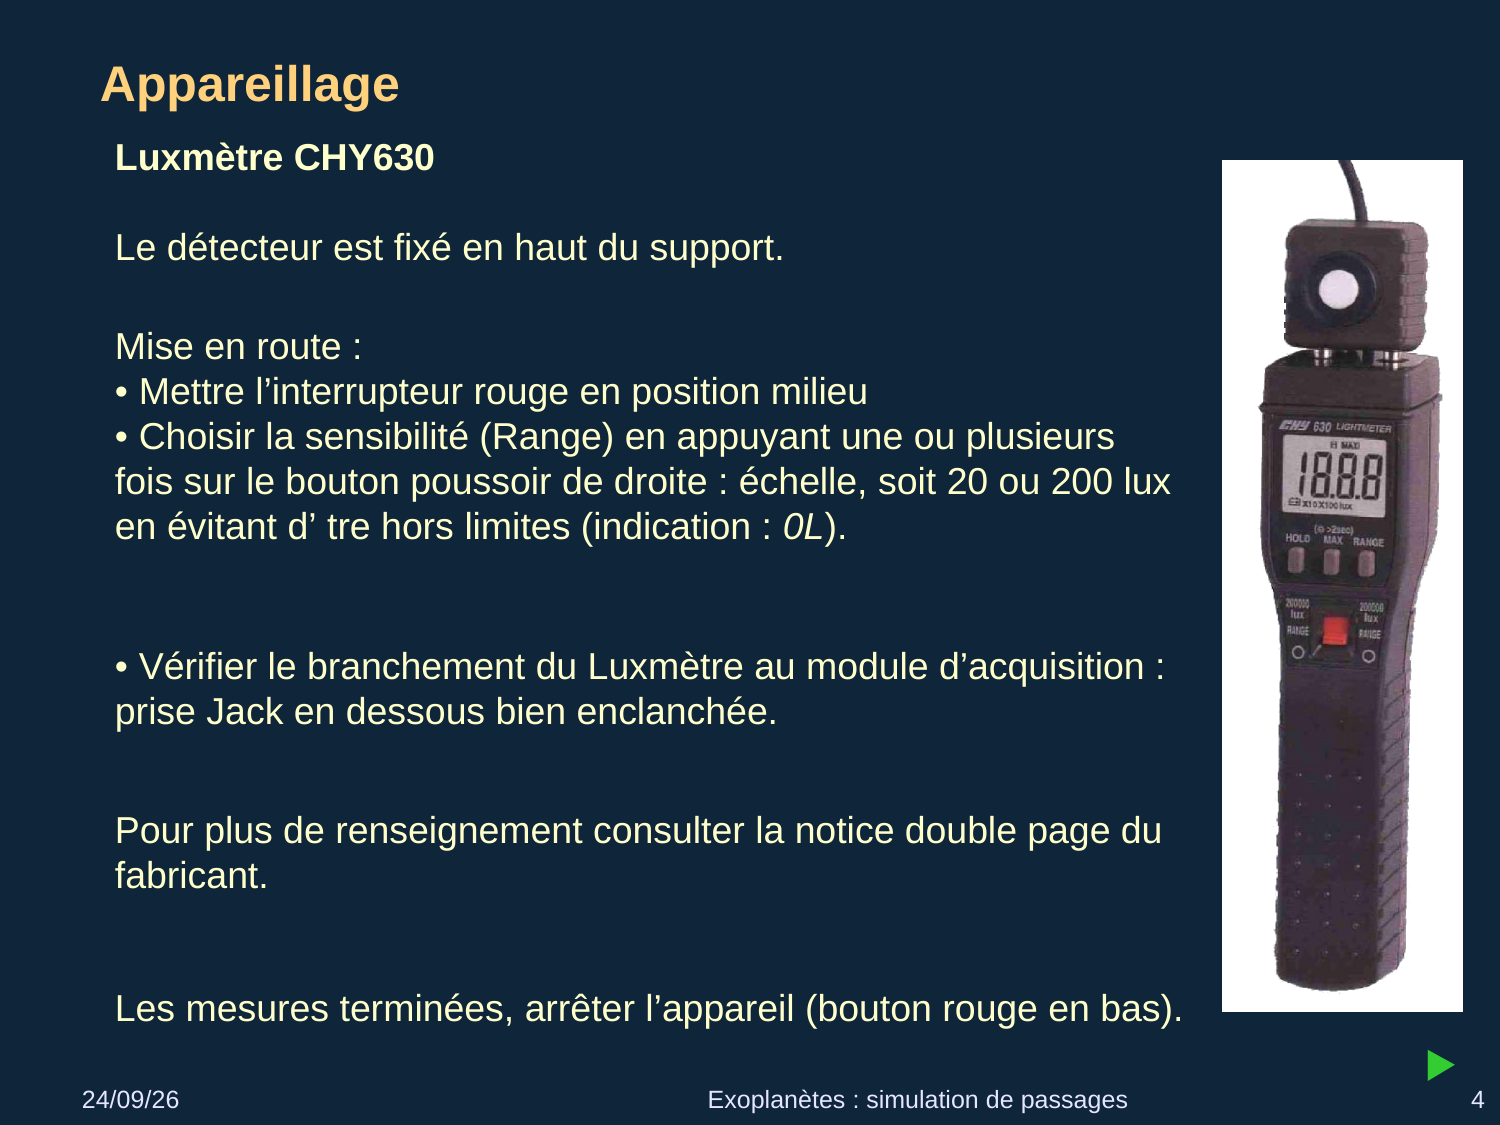

Appareillage
Luxmètre CHY630
Le détecteur est fixé en haut du support.
Mise en route :
• Mettre l’interrupteur rouge en position milieu
• Choisir la sensibilité (Range) en appuyant une ou plusieurs fois sur le bouton poussoir de droite : échelle, soit 20 ou 200 lux en évitant d’ tre hors limites (indication : 0L).
• Vérifier le branchement du Luxmètre au module d’acquisition : prise Jack en dessous bien enclanchée.
Pour plus de renseignement consulter la notice double page du fabricant.
Les mesures terminées, arrêter l’appareil (bouton rouge en bas).

Exoplanètes : simulation de passages
4